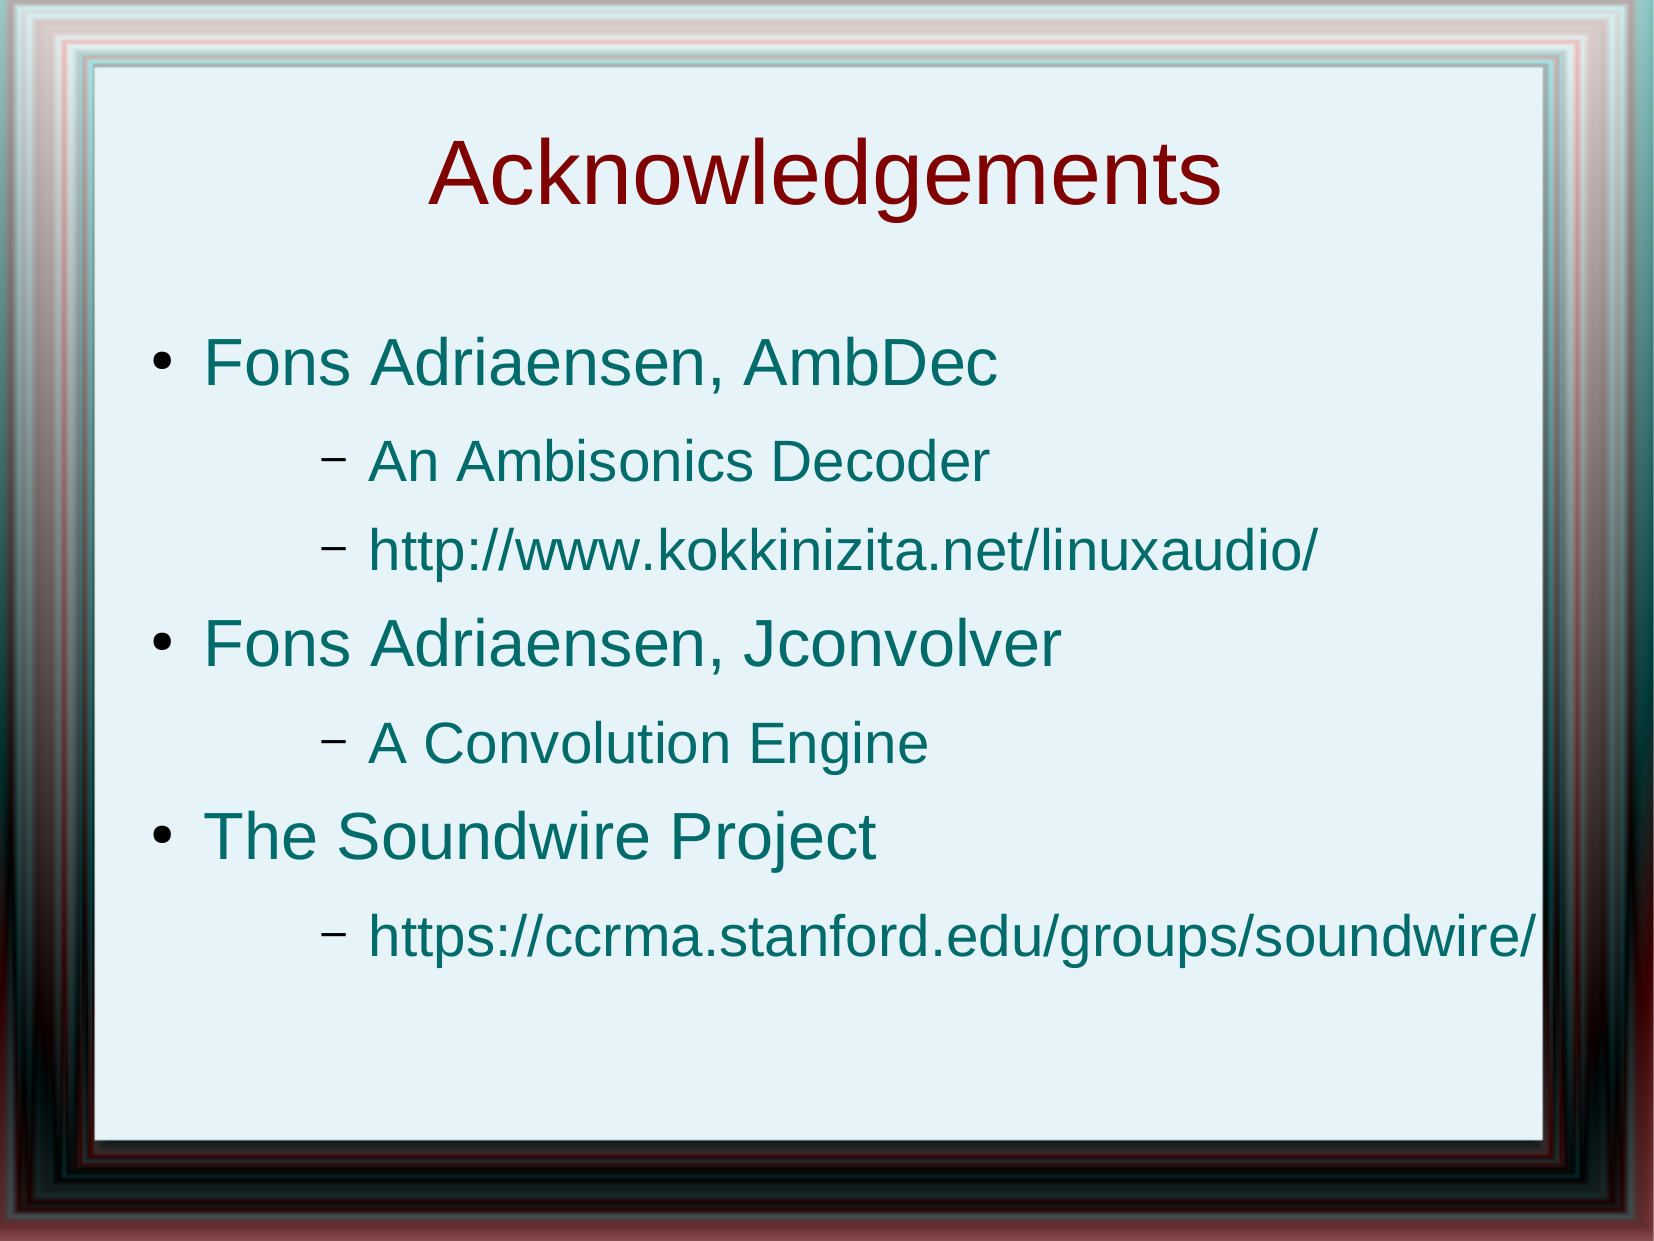

# Acknowledgements
Fons Adriaensen, AmbDec
An Ambisonics Decoder
http://www.kokkinizita.net/linuxaudio/
Fons Adriaensen, Jconvolver
A Convolution Engine
The Soundwire Project
https://ccrma.stanford.edu/groups/soundwire/